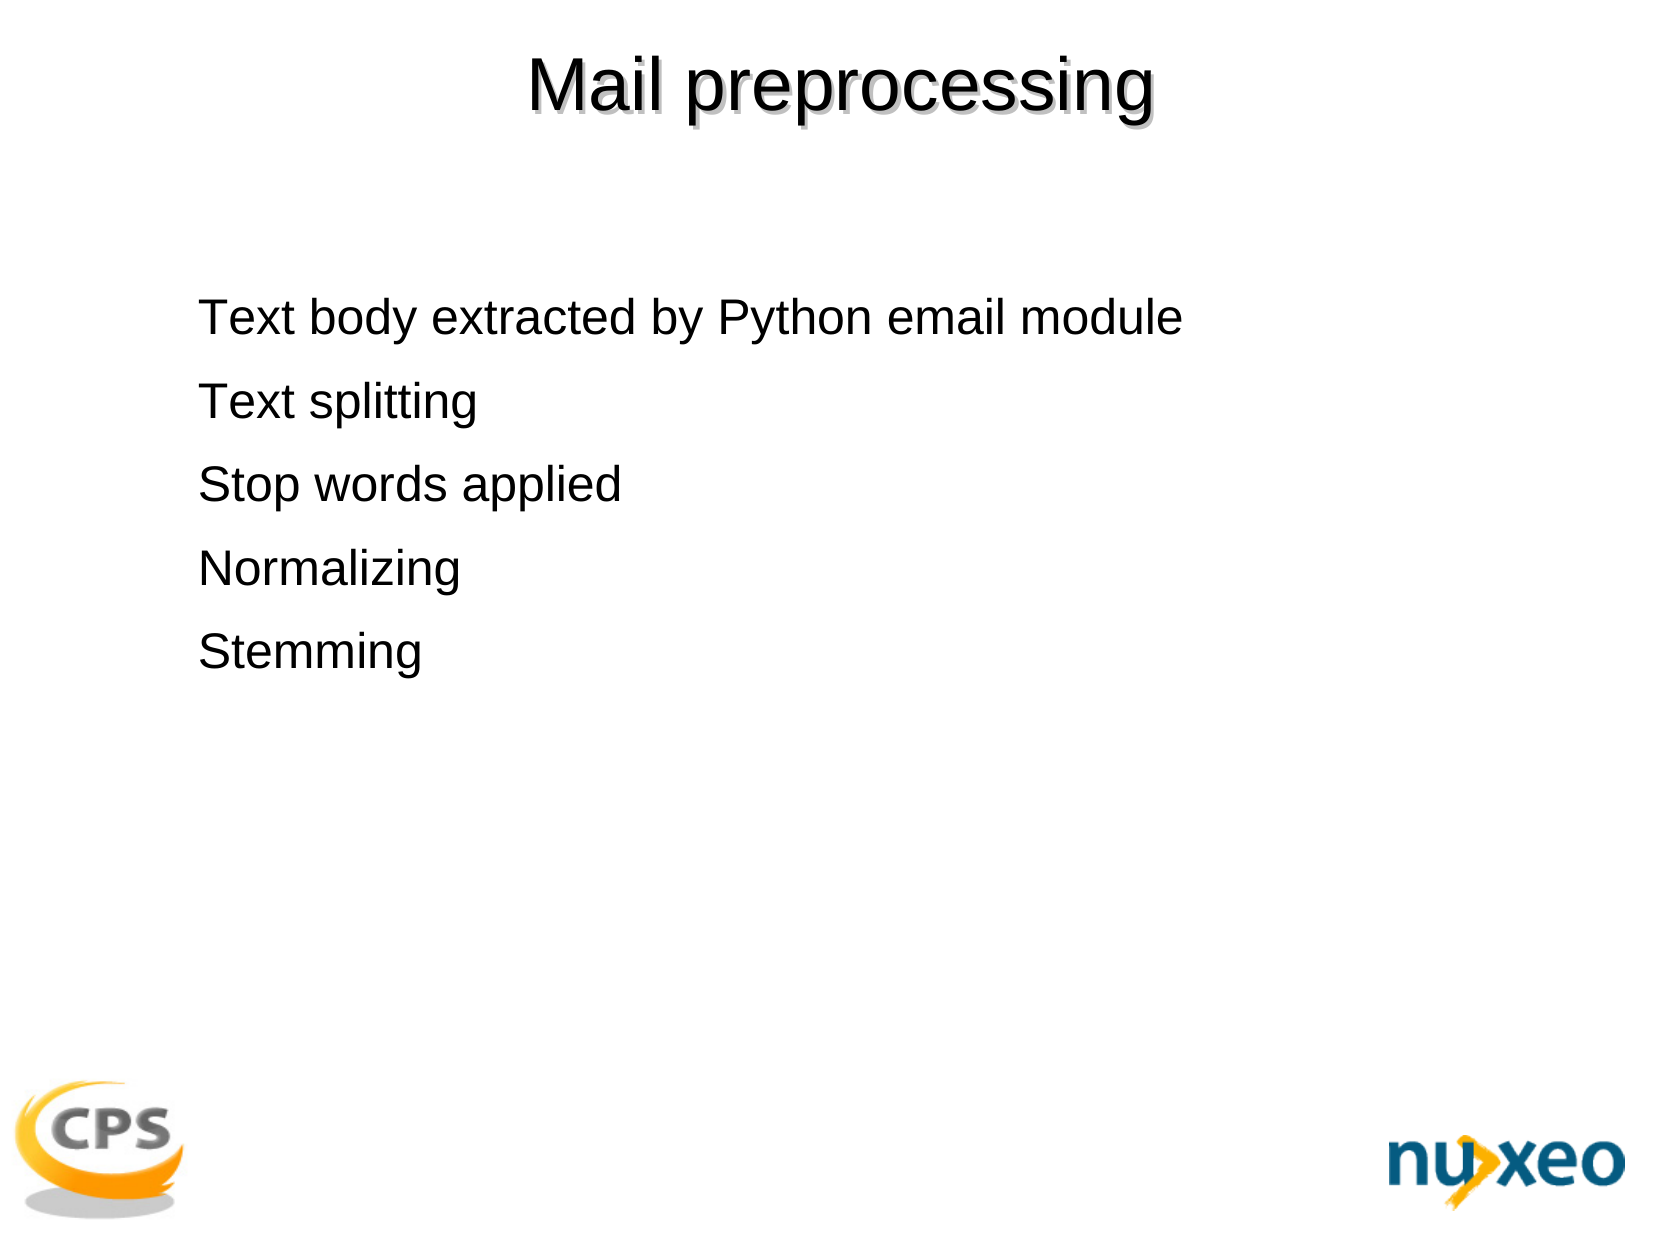

Mail preprocessing
Text body extracted by Python email module
Text splitting
Stop words applied
Normalizing
Stemming